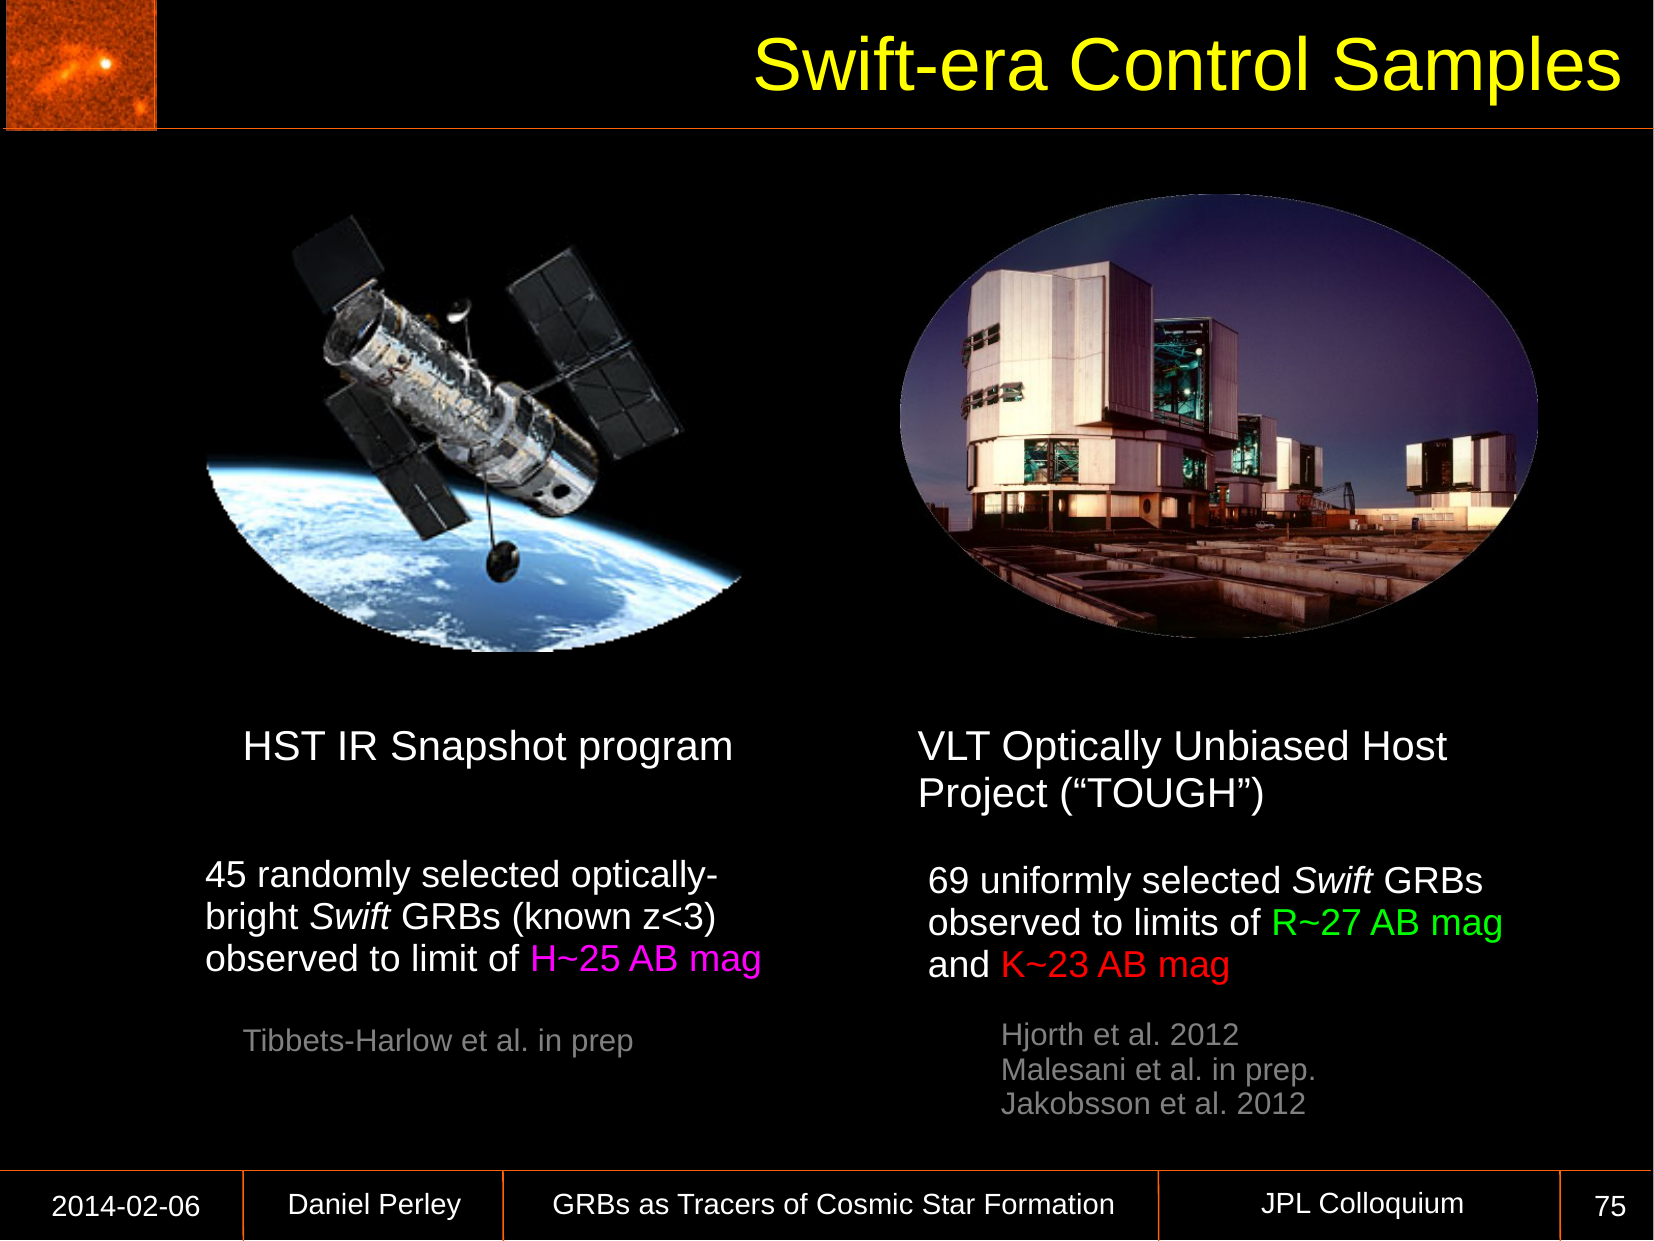

# Swift-era Control Samples
HST IR Snapshot program
VLT Optically Unbiased Host Project (“TOUGH”)
45 randomly selected optically-bright Swift GRBs (known z<3) observed to limit of H~25 AB mag
69 uniformly selected Swift GRBs observed to limits of R~27 AB mag and K~23 AB mag
Hjorth et al. 2012
Malesani et al. in prep.
Jakobsson et al. 2012
Tibbets-Harlow et al. in prep
2014-02-06
75